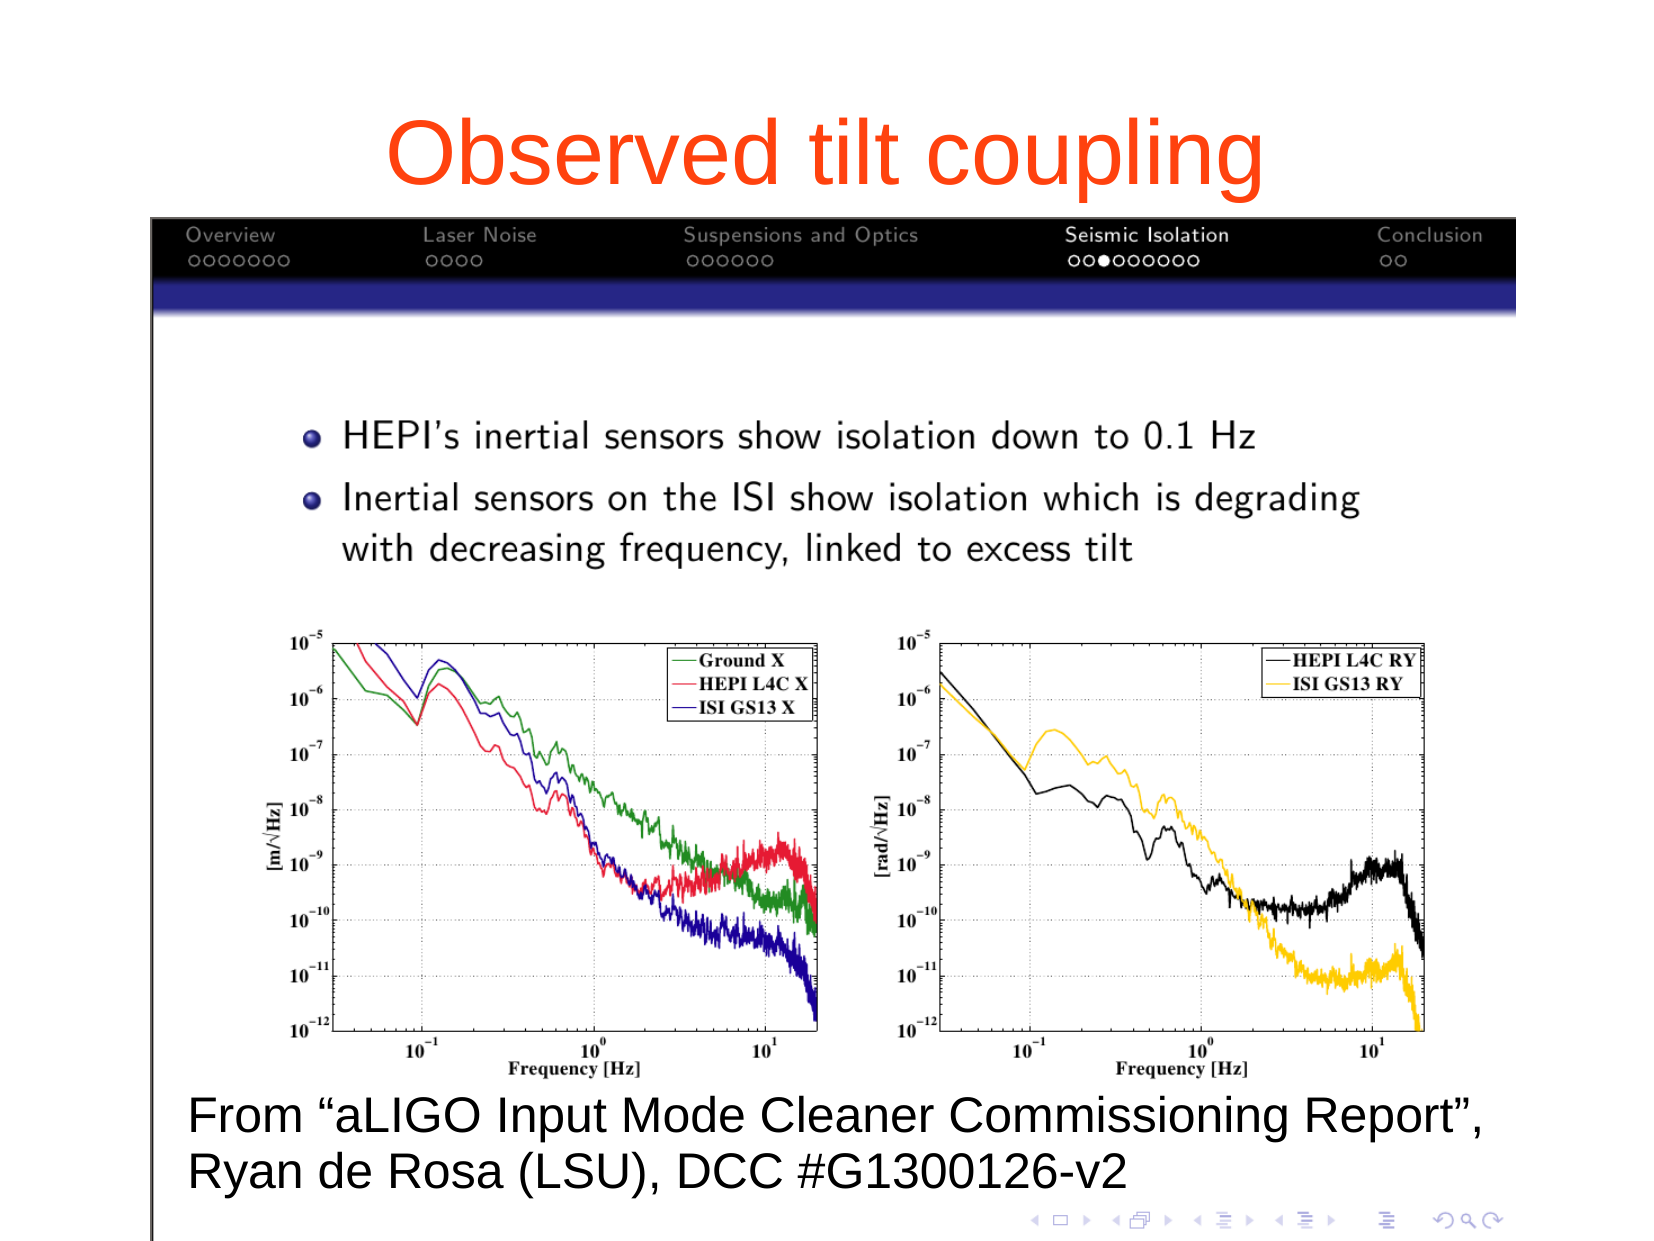

# Observed tilt coupling
From “aLIGO Input Mode Cleaner Commissioning Report”,
Ryan de Rosa (LSU), DCC #G1300126-v2